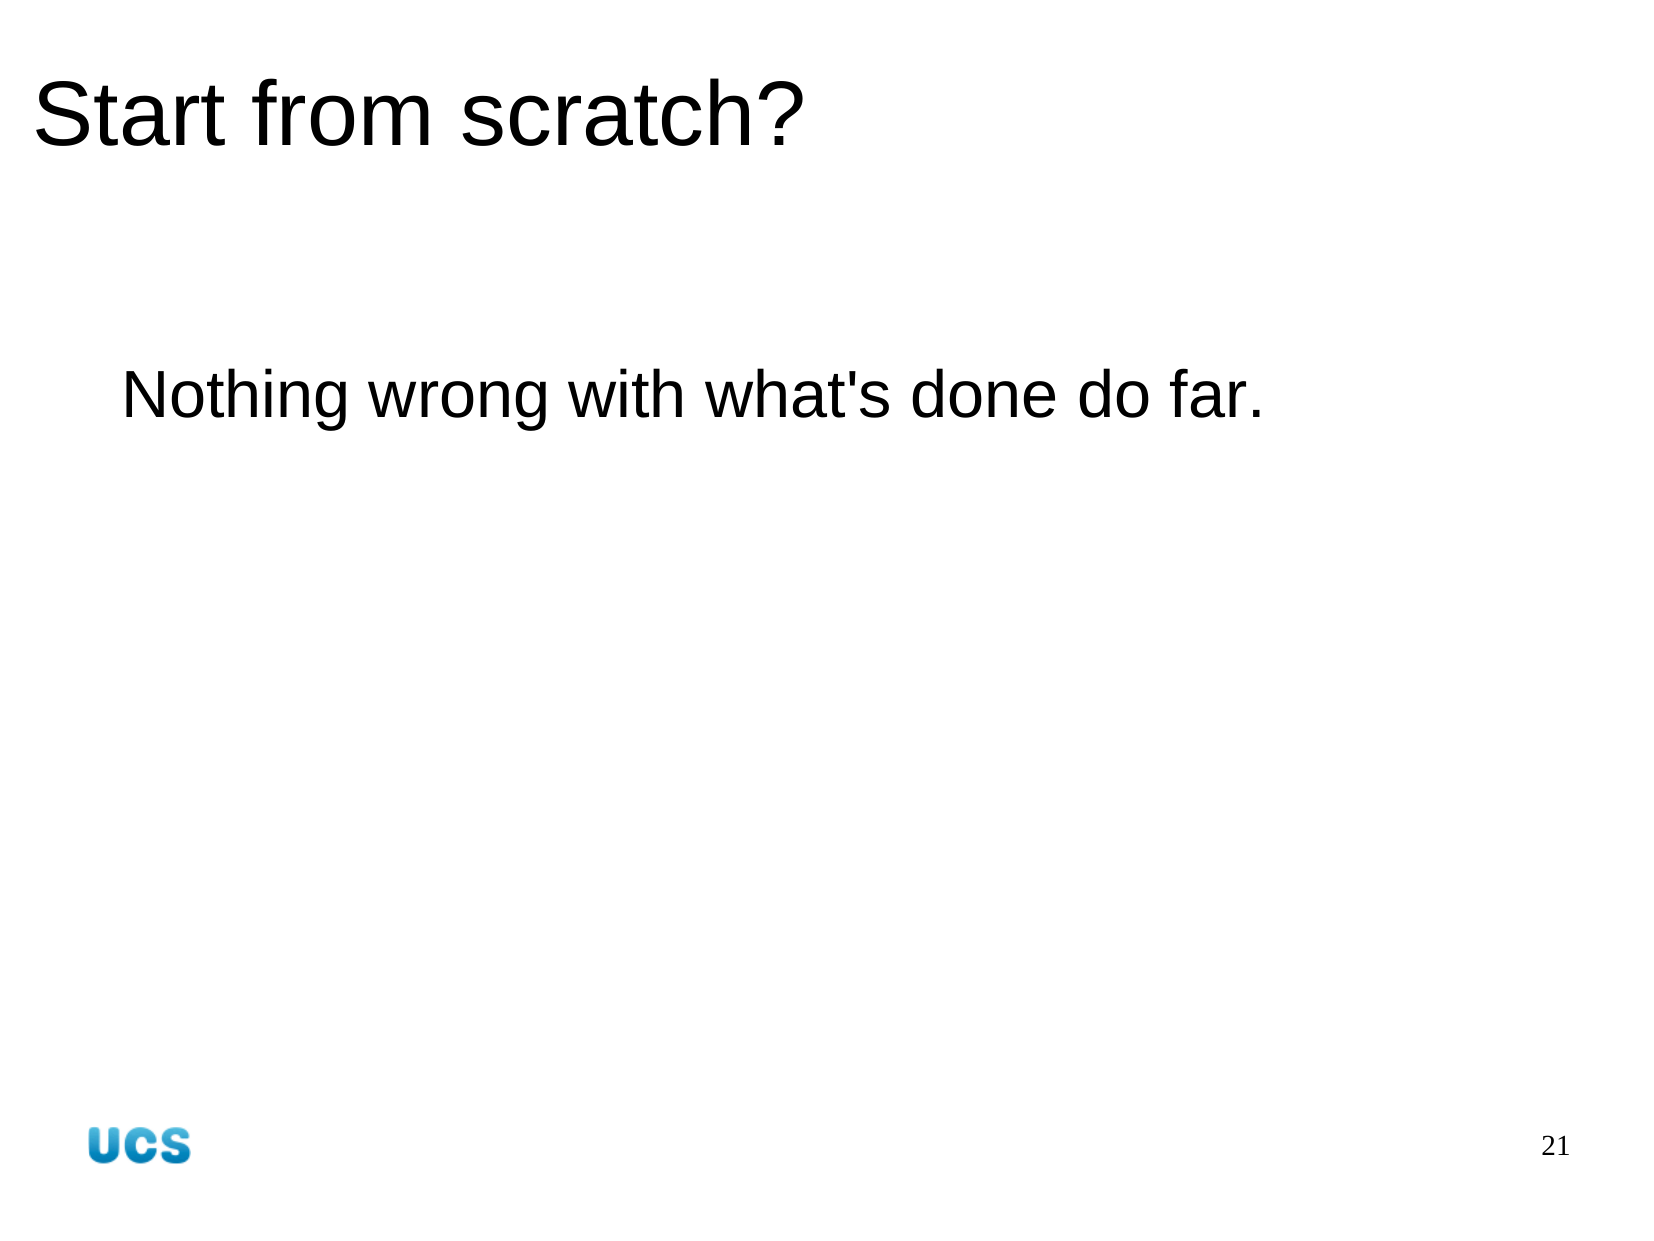

Start from scratch?
Nothing wrong with what's done do far.
21